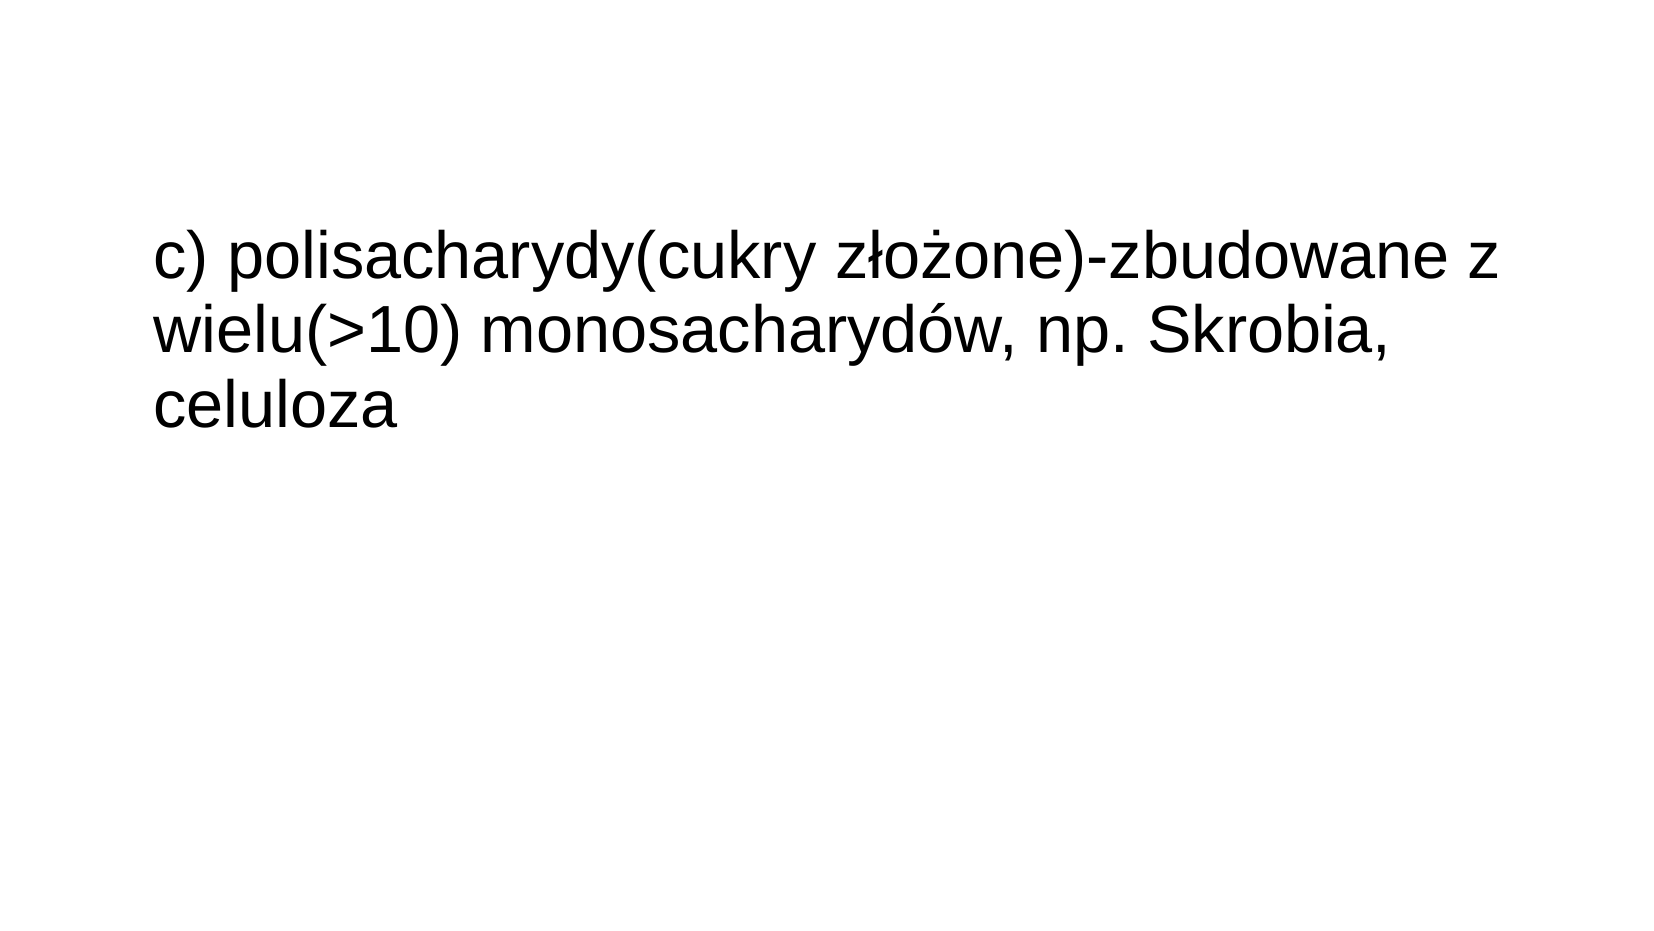

#
c) polisacharydy(cukry złożone)-zbudowane z wielu(>10) monosacharydów, np. Skrobia, celuloza